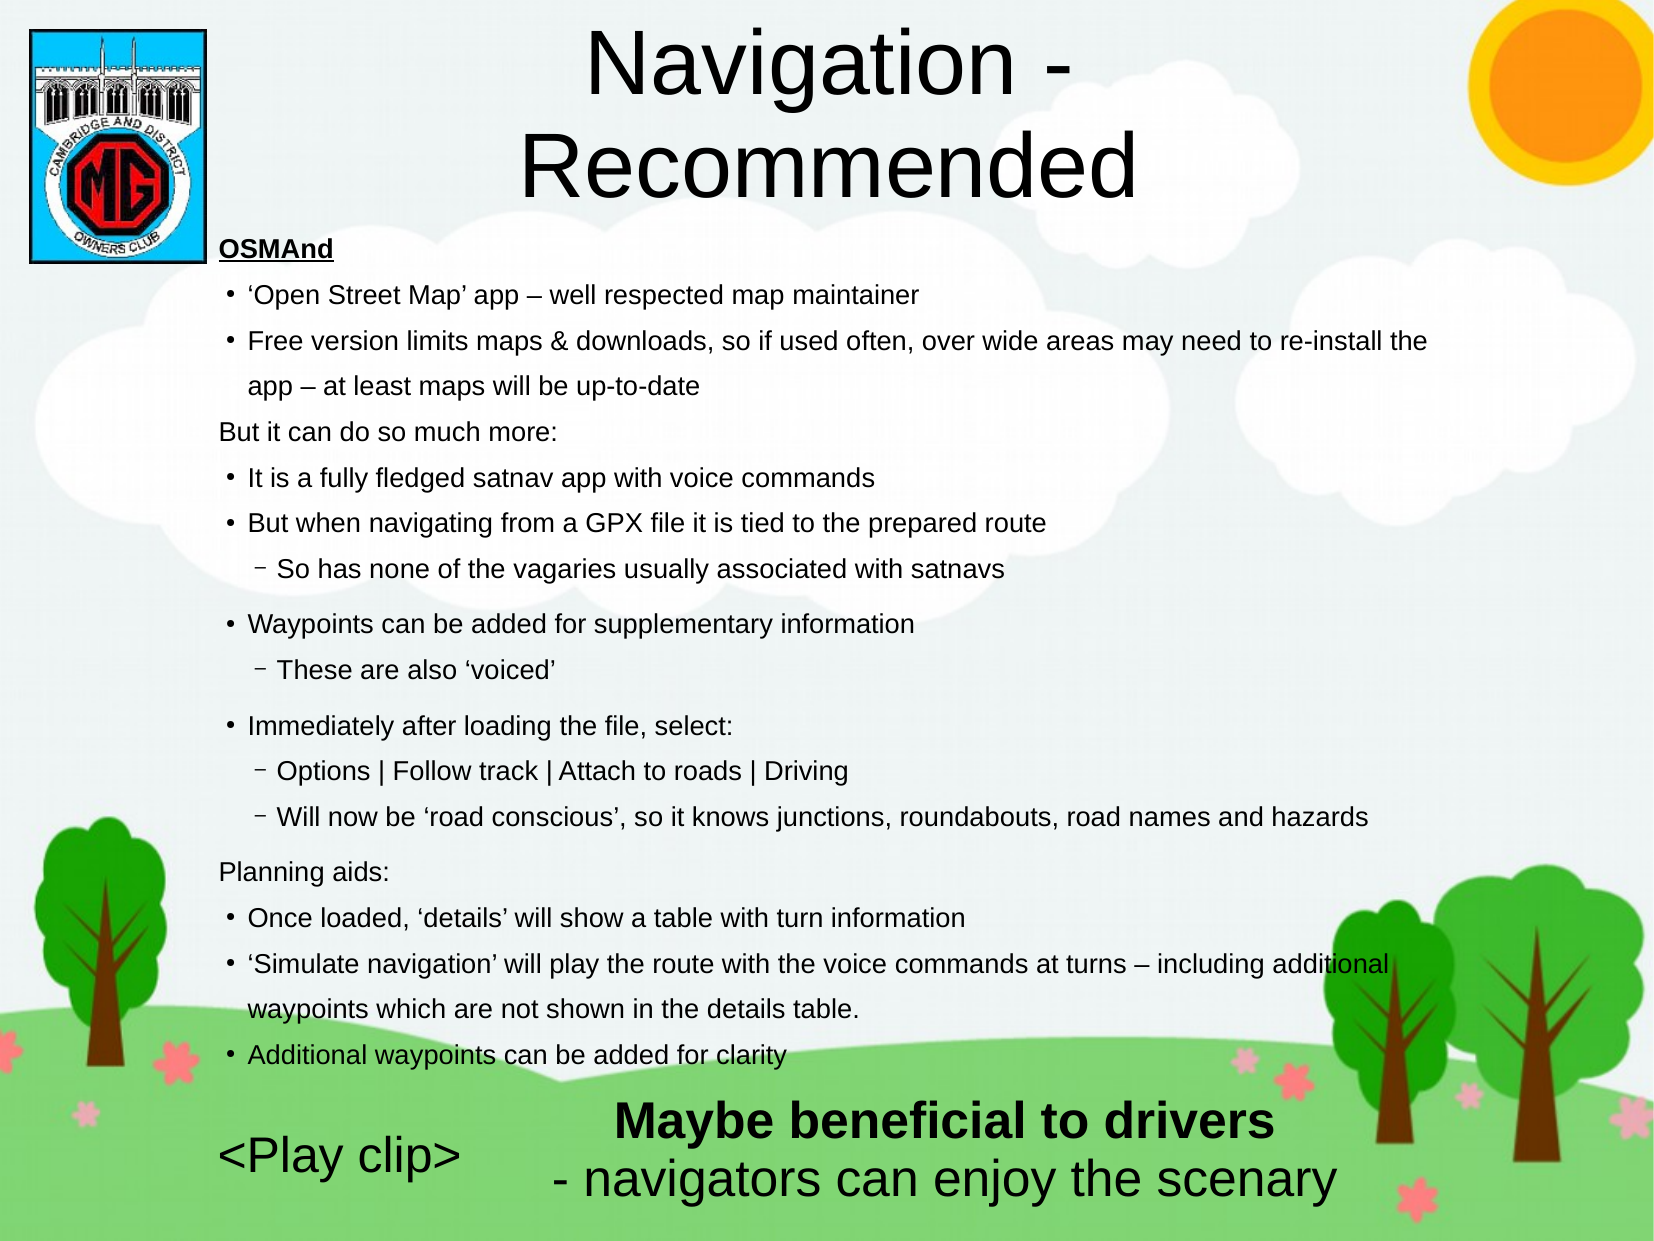

Navigation - Recommended
# OSMAnd
‘Open Street Map’ app – well respected map maintainer
Free version limits maps & downloads, so if used often, over wide areas may need to re-install the app – at least maps will be up-to-date
But it can do so much more:
It is a fully fledged satnav app with voice commands
But when navigating from a GPX file it is tied to the prepared route
So has none of the vagaries usually associated with satnavs
Waypoints can be added for supplementary information
These are also ‘voiced’
Immediately after loading the file, select:
Options | Follow track | Attach to roads | Driving
Will now be ‘road conscious’, so it knows junctions, roundabouts, road names and hazards
Planning aids:
Once loaded, ‘details’ will show a table with turn information
‘Simulate navigation’ will play the route with the voice commands at turns – including additional waypoints which are not shown in the details table.
Additional waypoints can be added for clarity
<Play clip>
Maybe beneficial to drivers
- navigators can enjoy the scenary